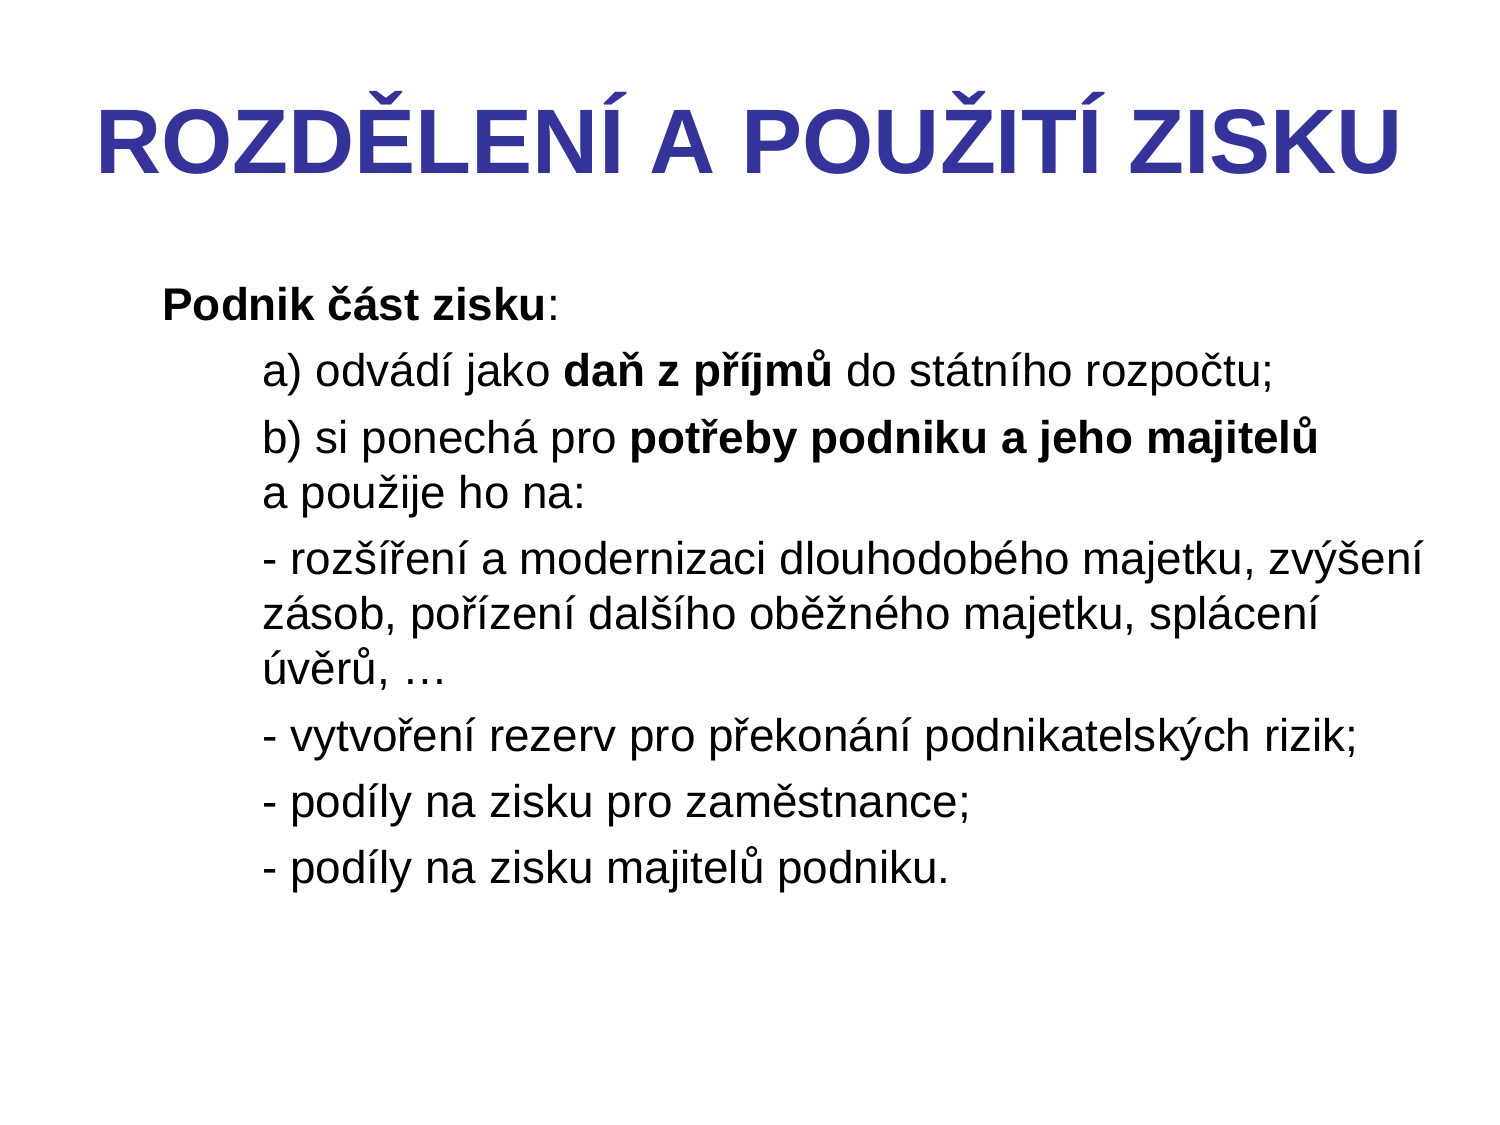

# ROZDĚLENÍ A POUŽITÍ ZISKU
Podnik část zisku:
	a) odvádí jako daň z příjmů do státního rozpočtu;
	b) si ponechá pro potřeby podniku a jeho majitelů
a použije ho na:
	- rozšíření a modernizaci dlouhodobého majetku, zvýšení zásob, pořízení dalšího oběžného majetku, splácení úvěrů, …
	- vytvoření rezerv pro překonání podnikatelských rizik;
	- podíly na zisku pro zaměstnance;
	- podíly na zisku majitelů podniku.